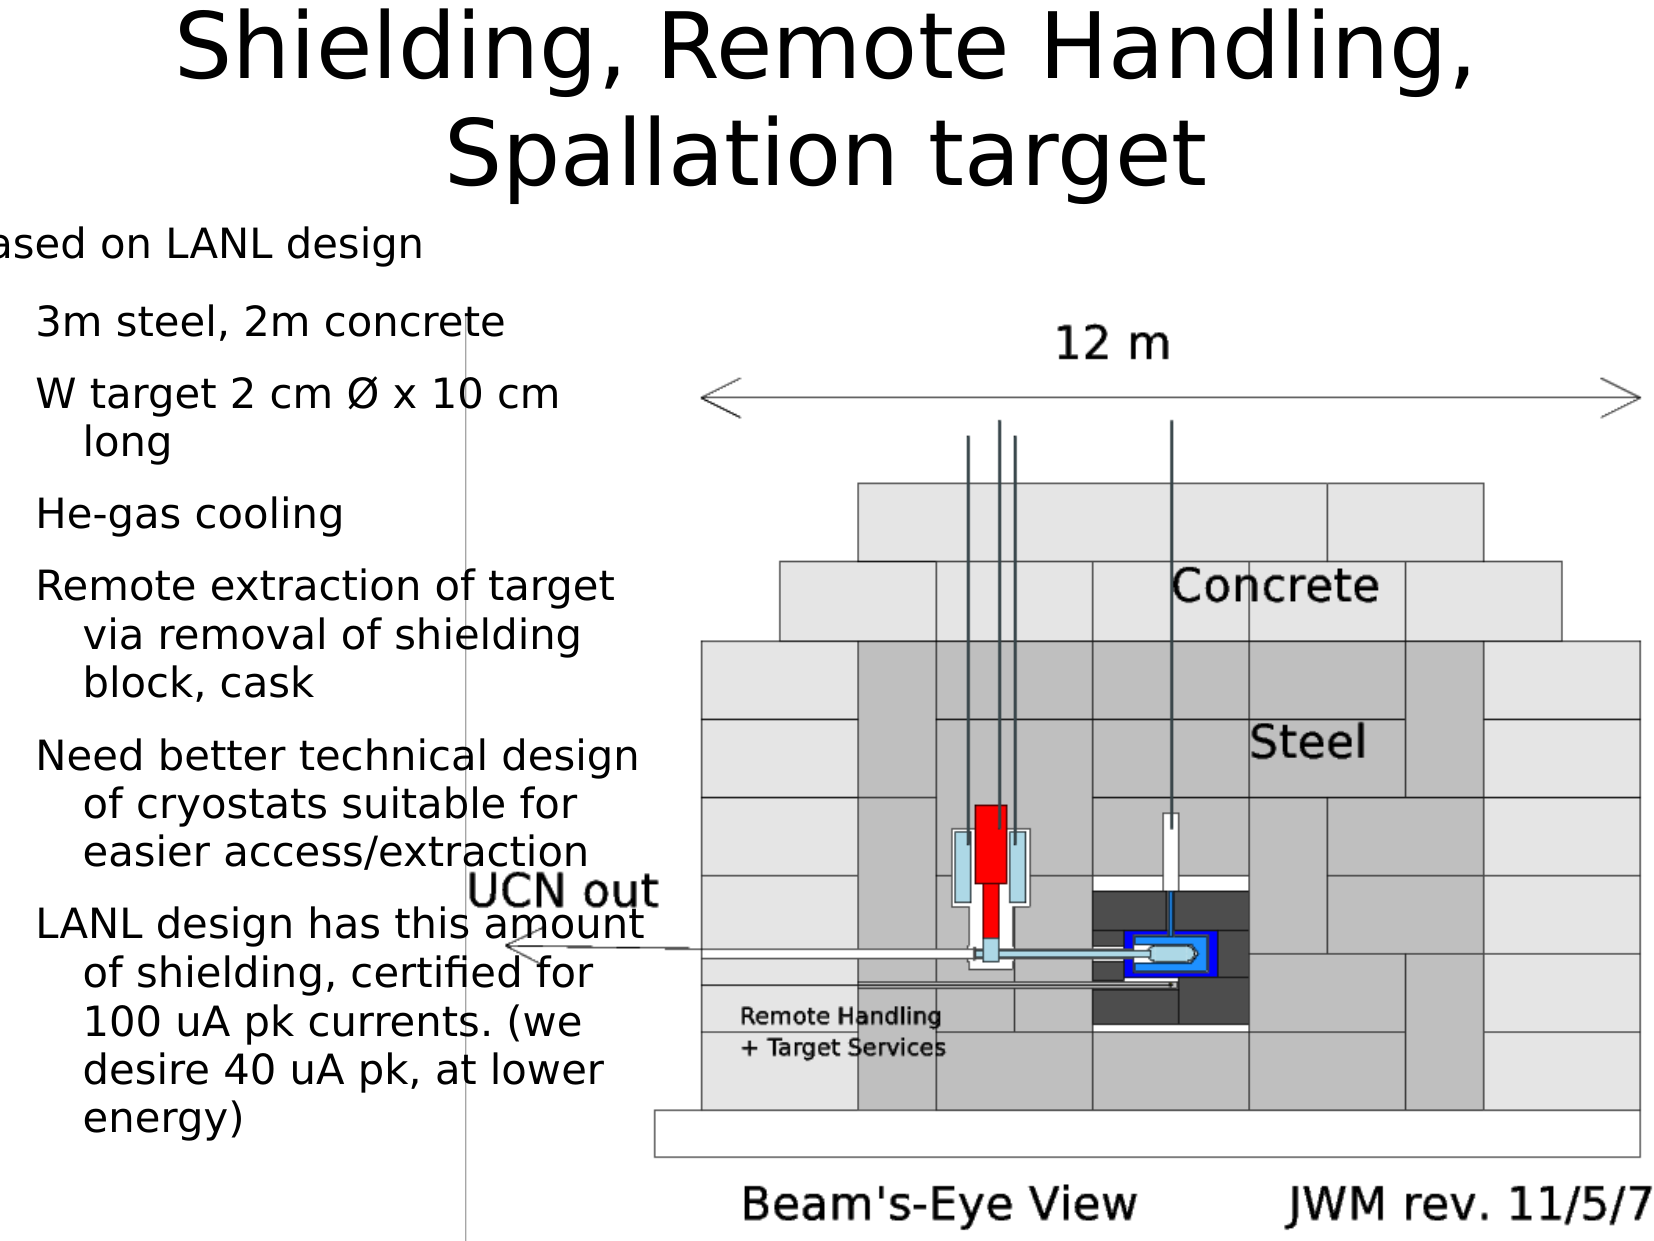

# Shielding, Remote Handling, Spallation target
Based on LANL design
3m steel, 2m concrete
W target 2 cm Ø x 10 cm long
He-gas cooling
Remote extraction of target via removal of shielding block, cask
Need better technical design of cryostats suitable for easier access/extraction
LANL design has this amount of shielding, certified for 100 uA pk currents. (we desire 40 uA pk, at lower energy)